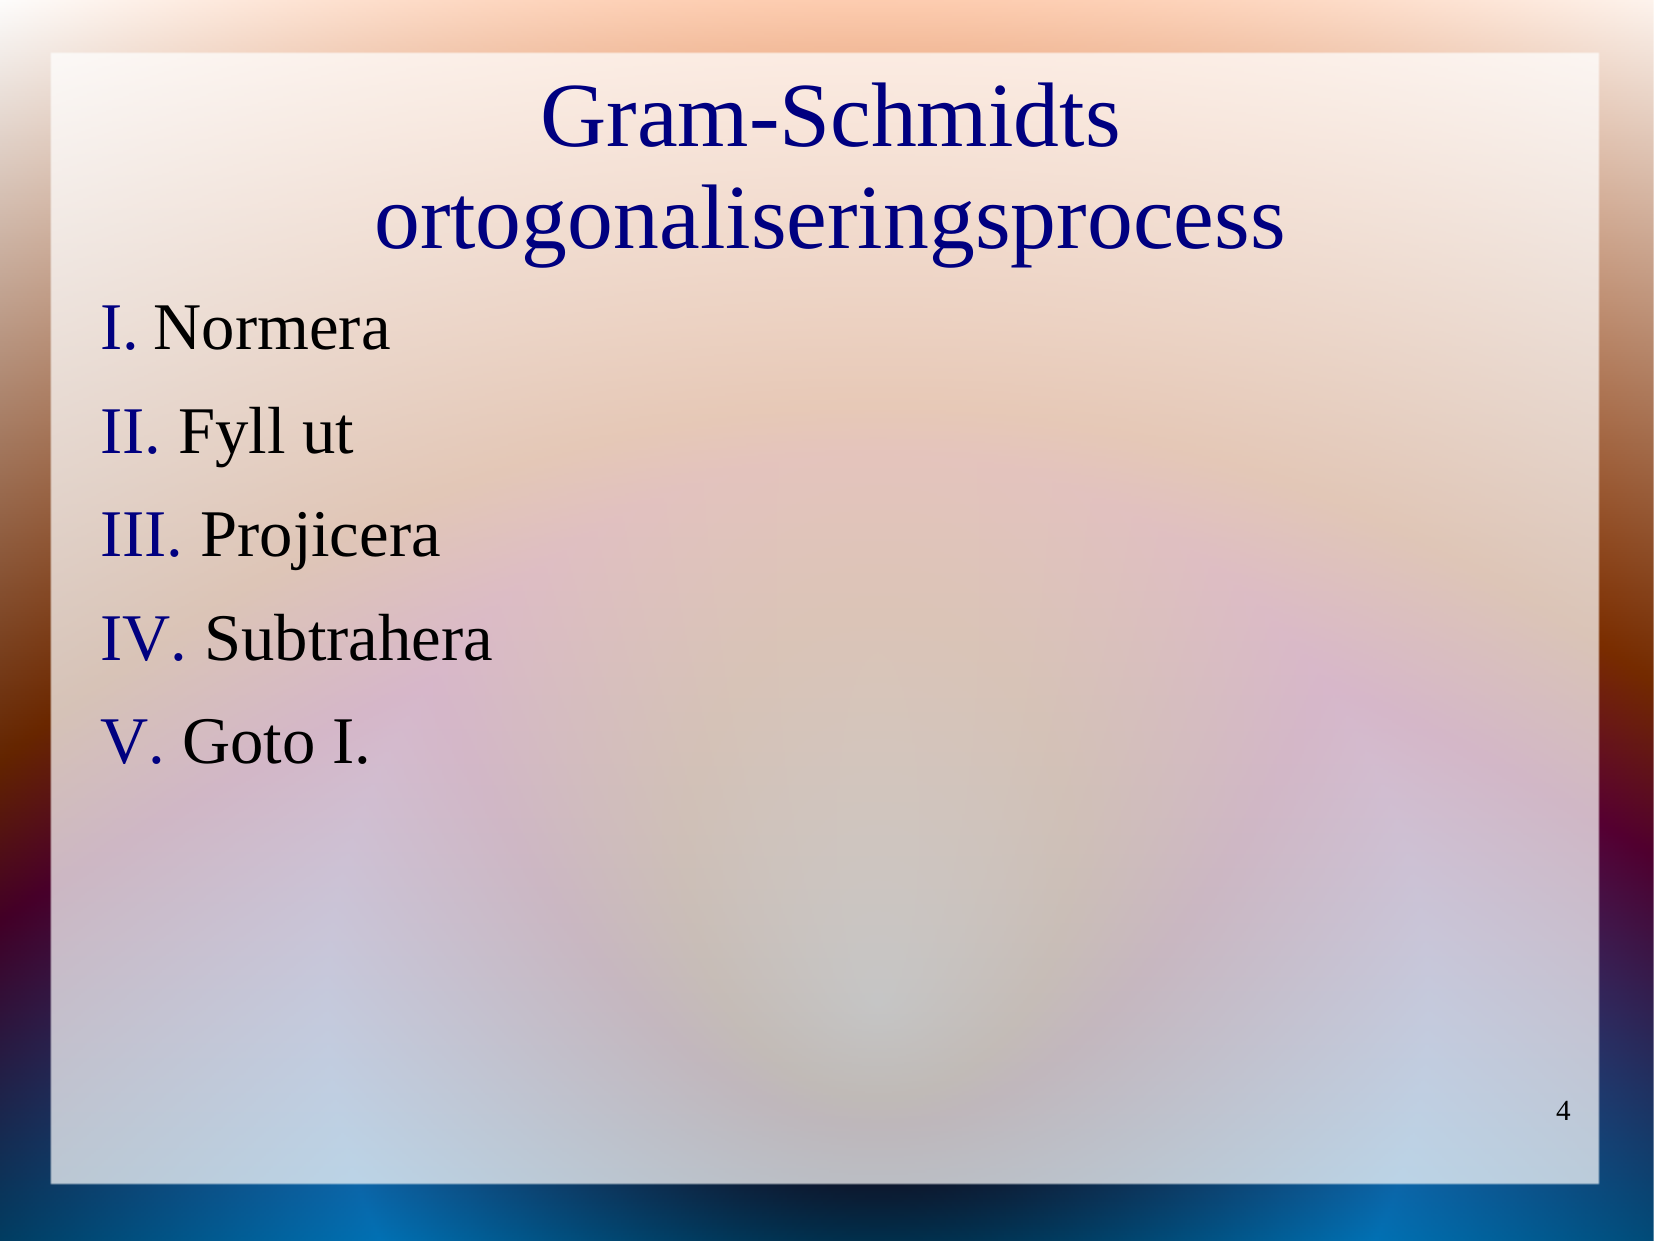

# Gram-Schmidts ortogonaliseringsprocess
Normera
 Fyll ut
 Projicera
 Subtrahera
 Goto I.
4